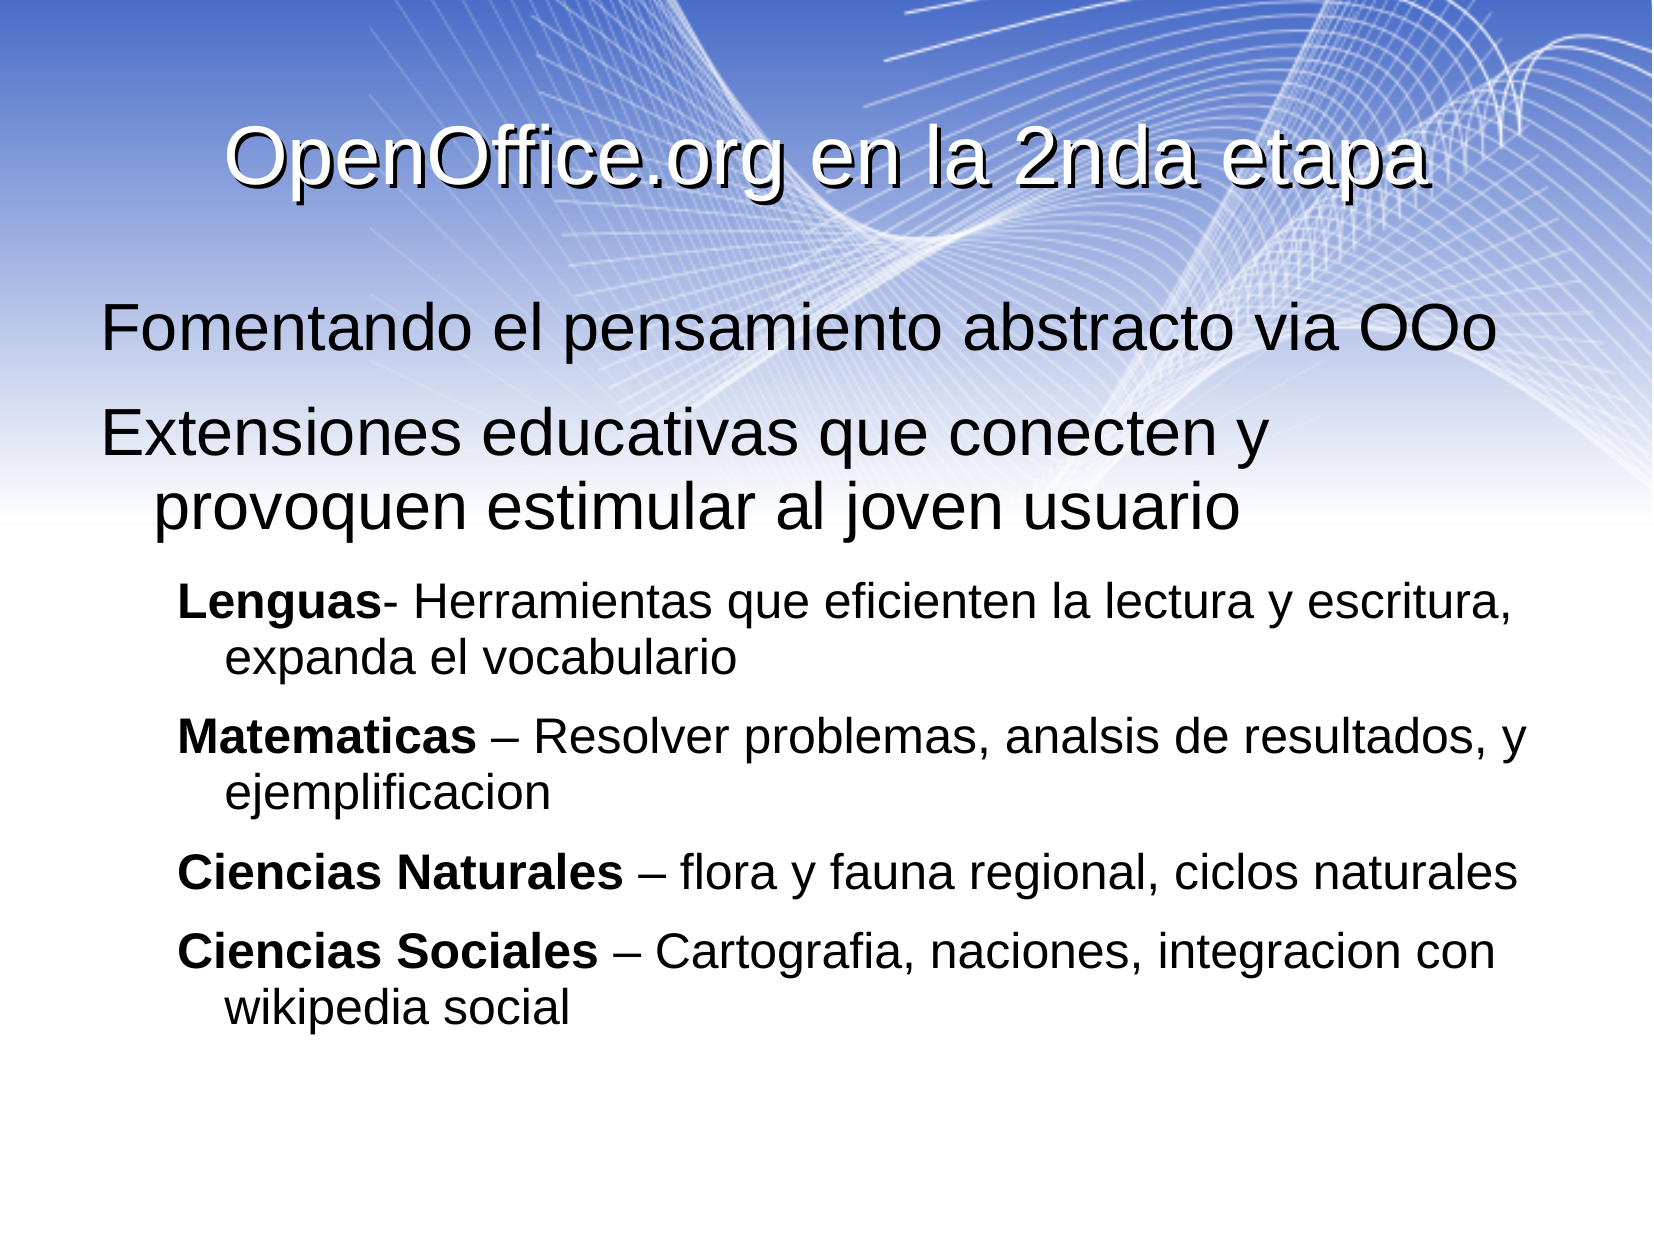

# OpenOffice.org en la 2nda etapa
Fomentando el pensamiento abstracto via OOo
Extensiones educativas que conecten y provoquen estimular al joven usuario
Lenguas- Herramientas que eficienten la lectura y escritura, expanda el vocabulario
Matematicas – Resolver problemas, analsis de resultados, y ejemplificacion
Ciencias Naturales – flora y fauna regional, ciclos naturales
Ciencias Sociales – Cartografia, naciones, integracion con wikipedia social